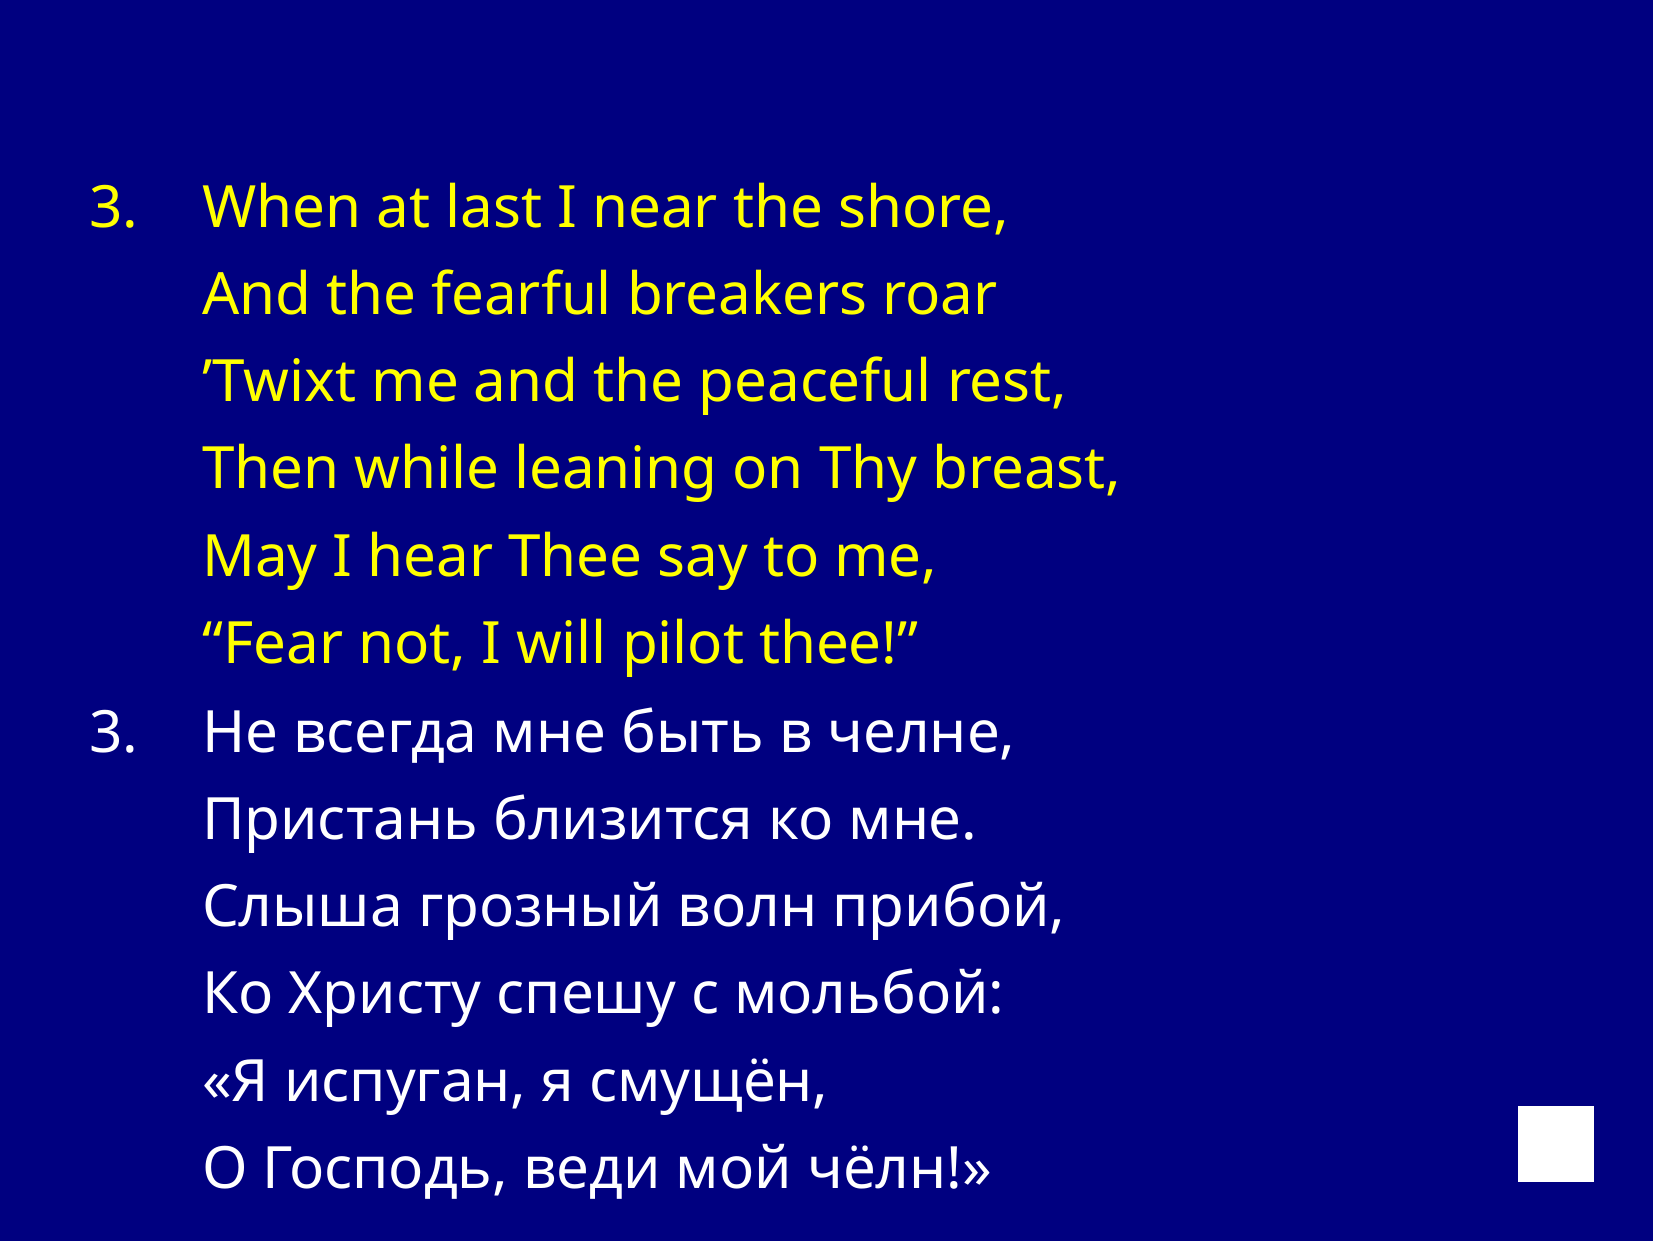

3.	When at last I near the shore,
	And the fearful breakers roar
	’Twixt me and the peaceful rest,
	Then while leaning on Thy breast,
	May I hear Thee say to me,
	“Fear not, I will pilot thee!”
3.	Не всегда мне быть в челне,
	Пристань близится ко мне.
	Слыша грозный волн прибой,
	Ко Христу спешу с мольбой:
	«Я испуган, я смущён,
	О Господь, веди мой чёлн!»